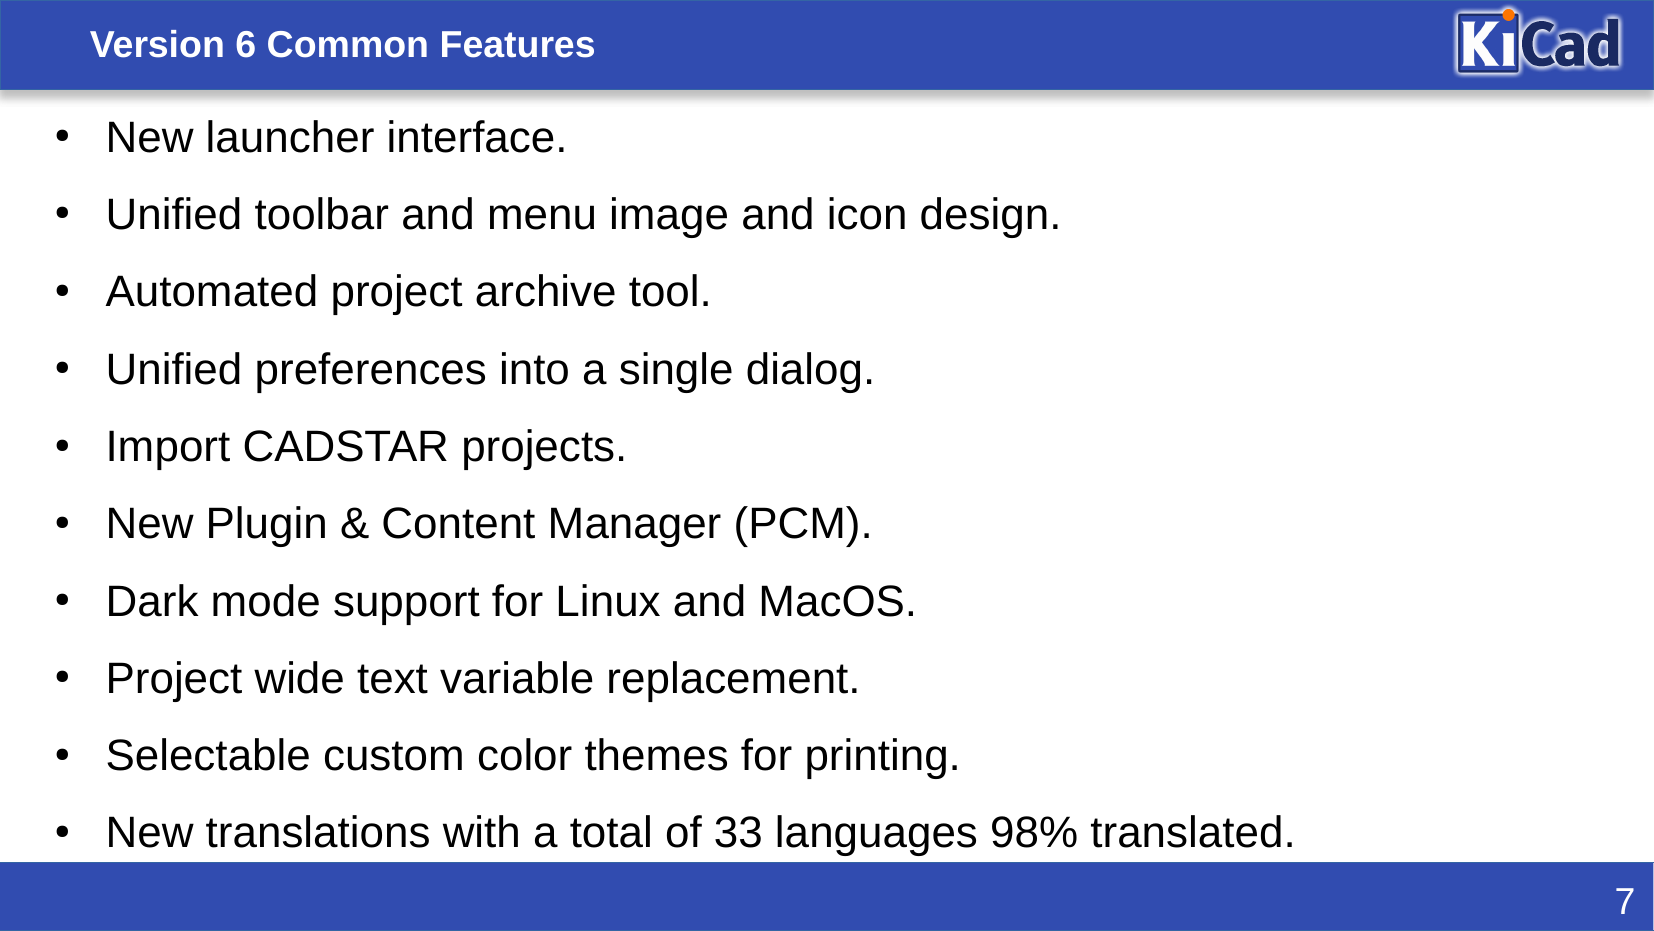

Version 6 Common Features
# New launcher interface.
Unified toolbar and menu image and icon design.
Automated project archive tool.
Unified preferences into a single dialog.
Import CADSTAR projects.
New Plugin & Content Manager (PCM).
Dark mode support for Linux and MacOS.
Project wide text variable replacement.
Selectable custom color themes for printing.
New translations with a total of 33 languages 98% translated.